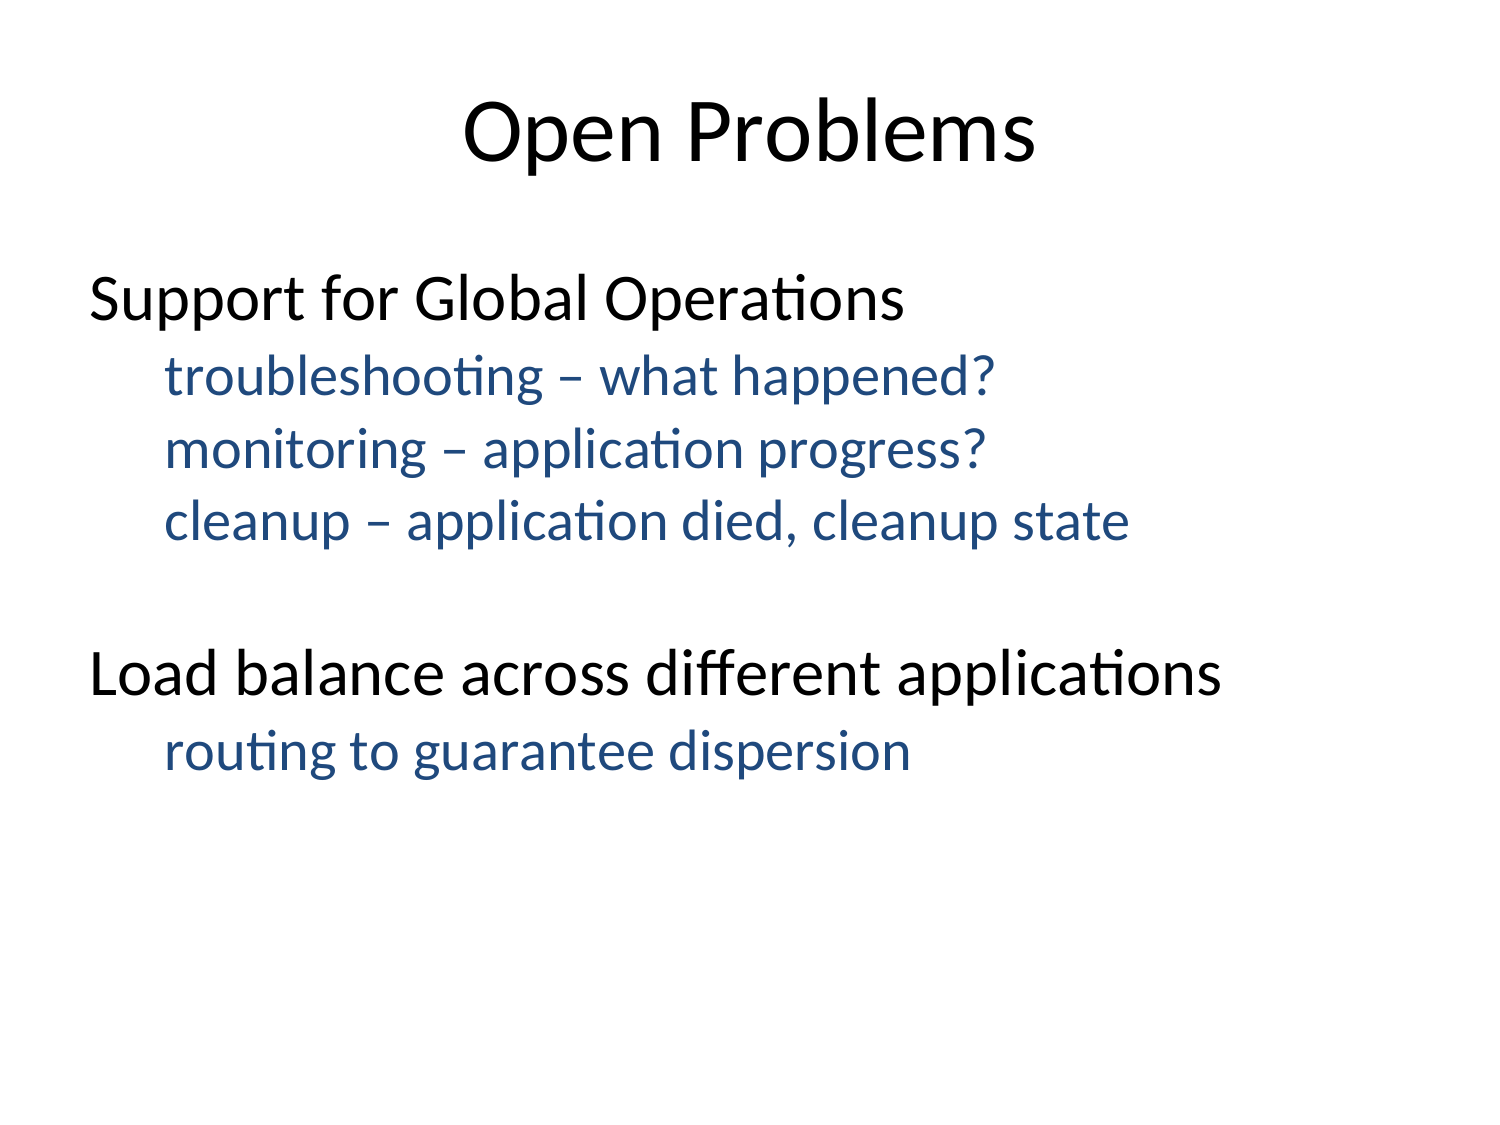

# Open Problems
Support for Global Operations
troubleshooting – what happened?
monitoring – application progress?
cleanup – application died, cleanup state
Load balance across different applications
routing to guarantee dispersion